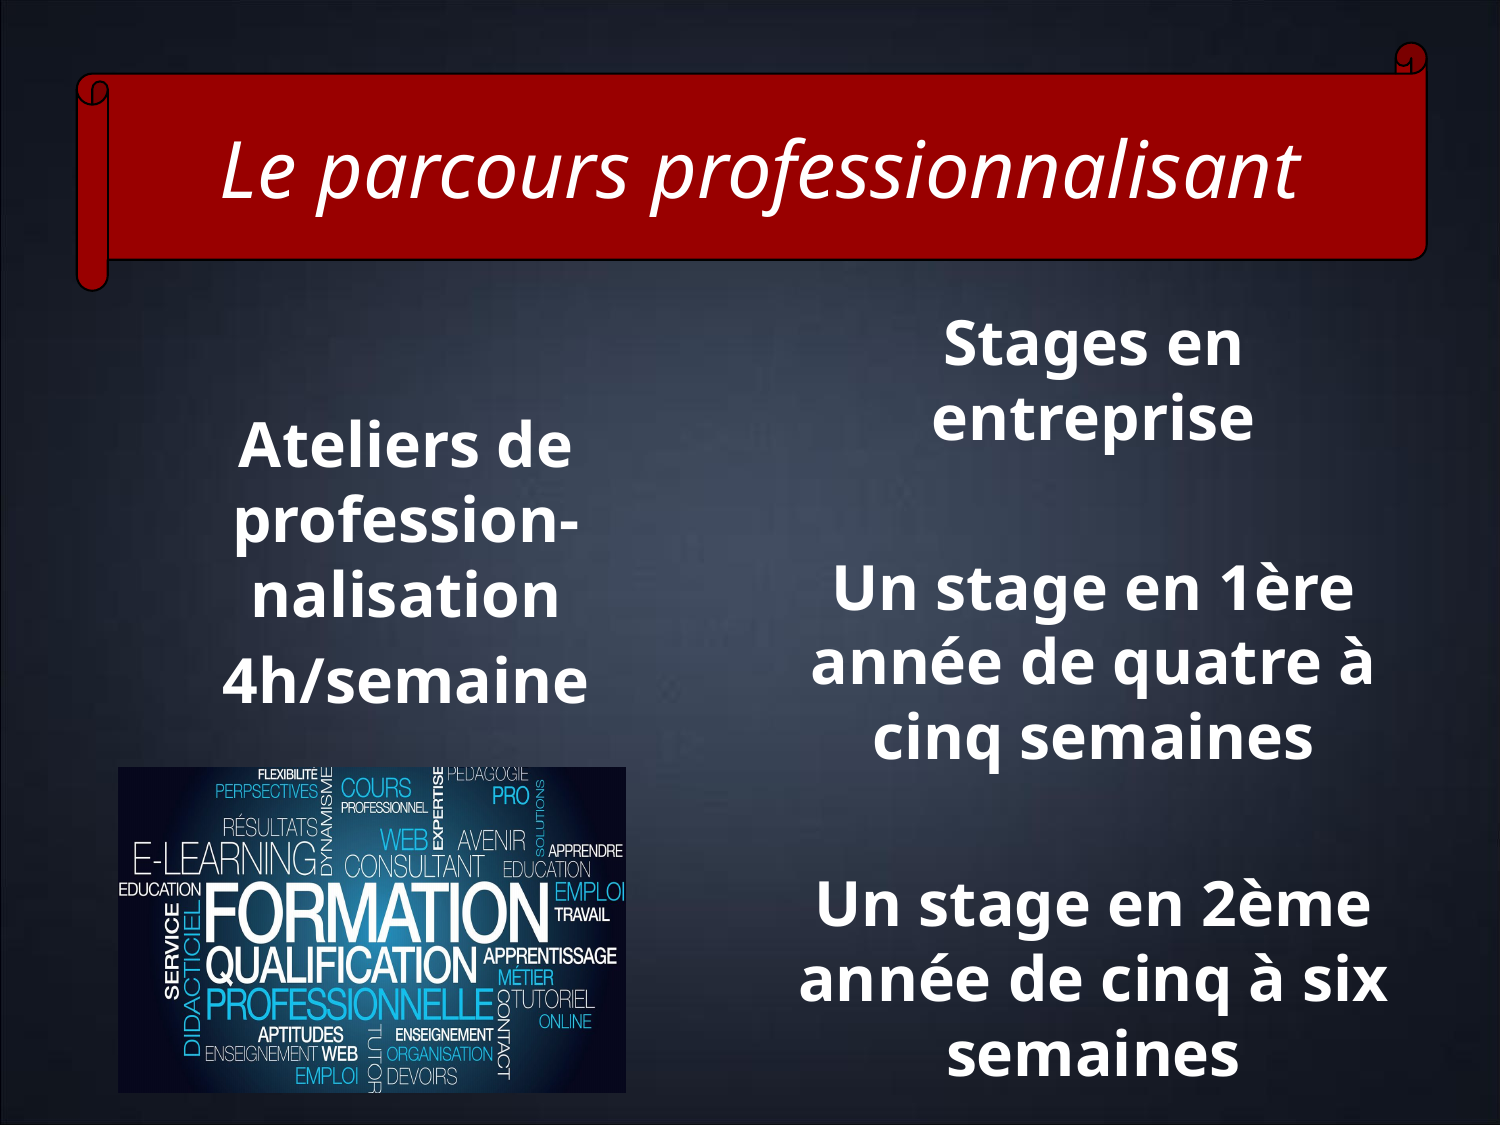

Le parcours professionnalisant
Stages en entreprise
Un stage en 1ère année de quatre à cinq semaines
Un stage en 2ème année de cinq à six semaines
# Ateliers de profession-
nalisation
4h/semaine